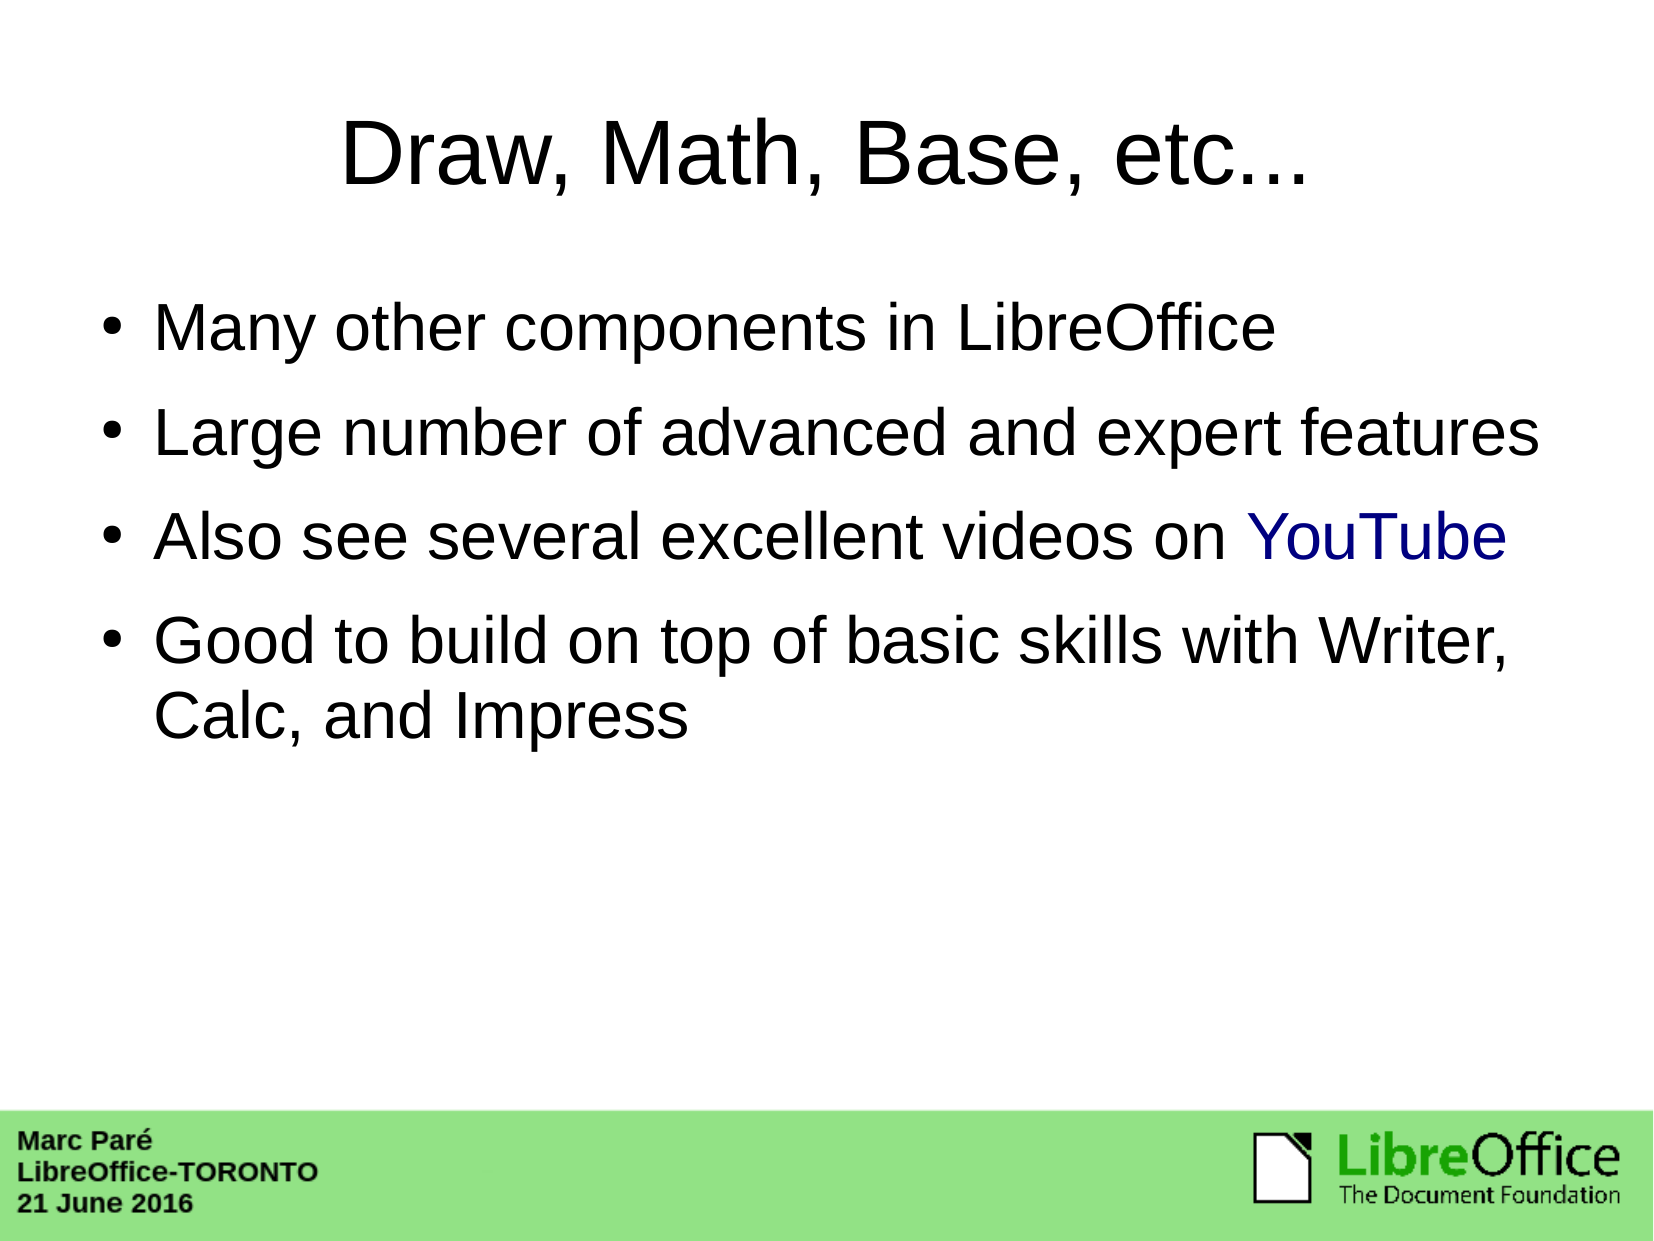

# Draw, Math, Base, etc...
Many other components in LibreOffice
Large number of advanced and expert features
Also see several excellent videos on YouTube
Good to build on top of basic skills with Writer, Calc, and Impress